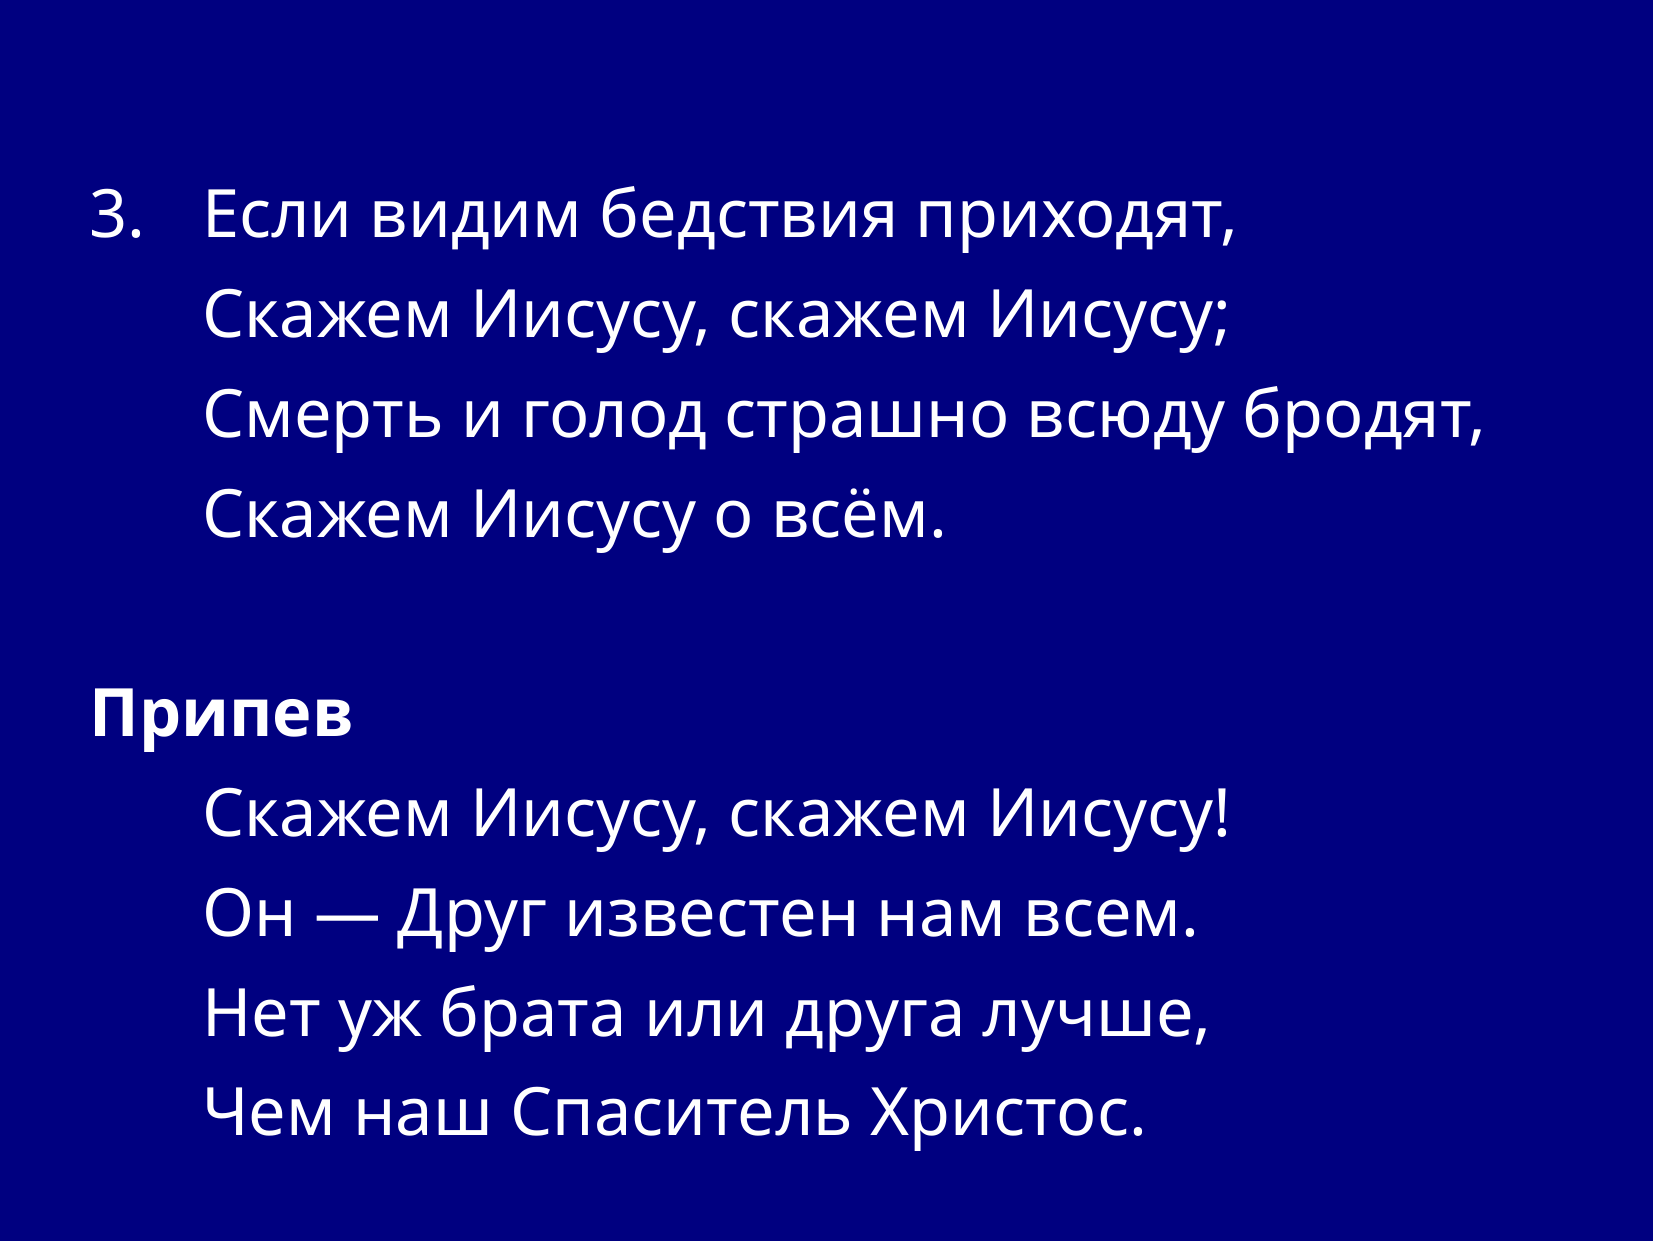

3.	Если видим бедствия приходят,
	Скажем Иисусу, скажем Иисусу;
	Смерть и голод страшно всюду бродят,
	Скажем Иисусу о всём.
Припев
	Скажем Иисусу, скажем Иисусу!
	Он — Друг известен нам всем.
	Нет уж брата или друга лучше,
	Чем наш Спаситель Христос.